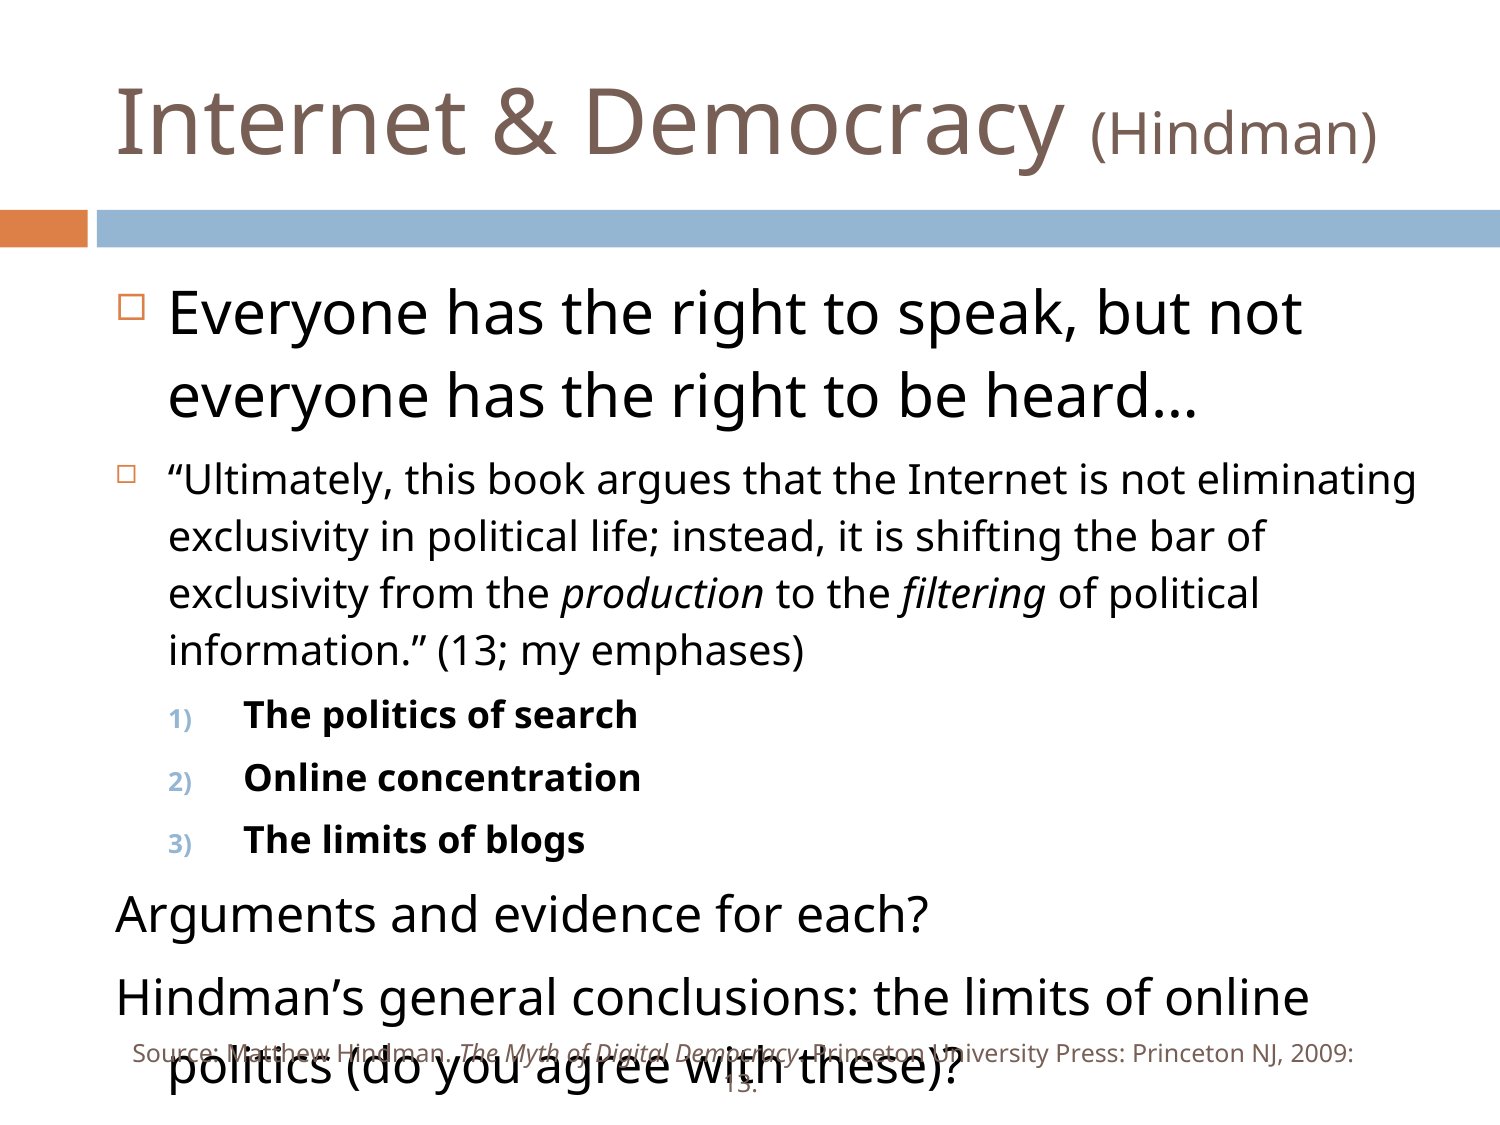

# Internet & Democracy (Hindman)
Everyone has the right to speak, but not everyone has the right to be heard…
“Ultimately, this book argues that the Internet is not eliminating exclusivity in political life; instead, it is shifting the bar of exclusivity from the production to the filtering of political information.” (13; my emphases)
The politics of search
Online concentration
The limits of blogs
Arguments and evidence for each?
Hindman’s general conclusions: the limits of online politics (do you agree with these)?
Proposals and solutions / the road ahead?
Source: Matthew Hindman. The Myth of Digital Democracy. Princeton University Press: Princeton NJ, 2009: 13.